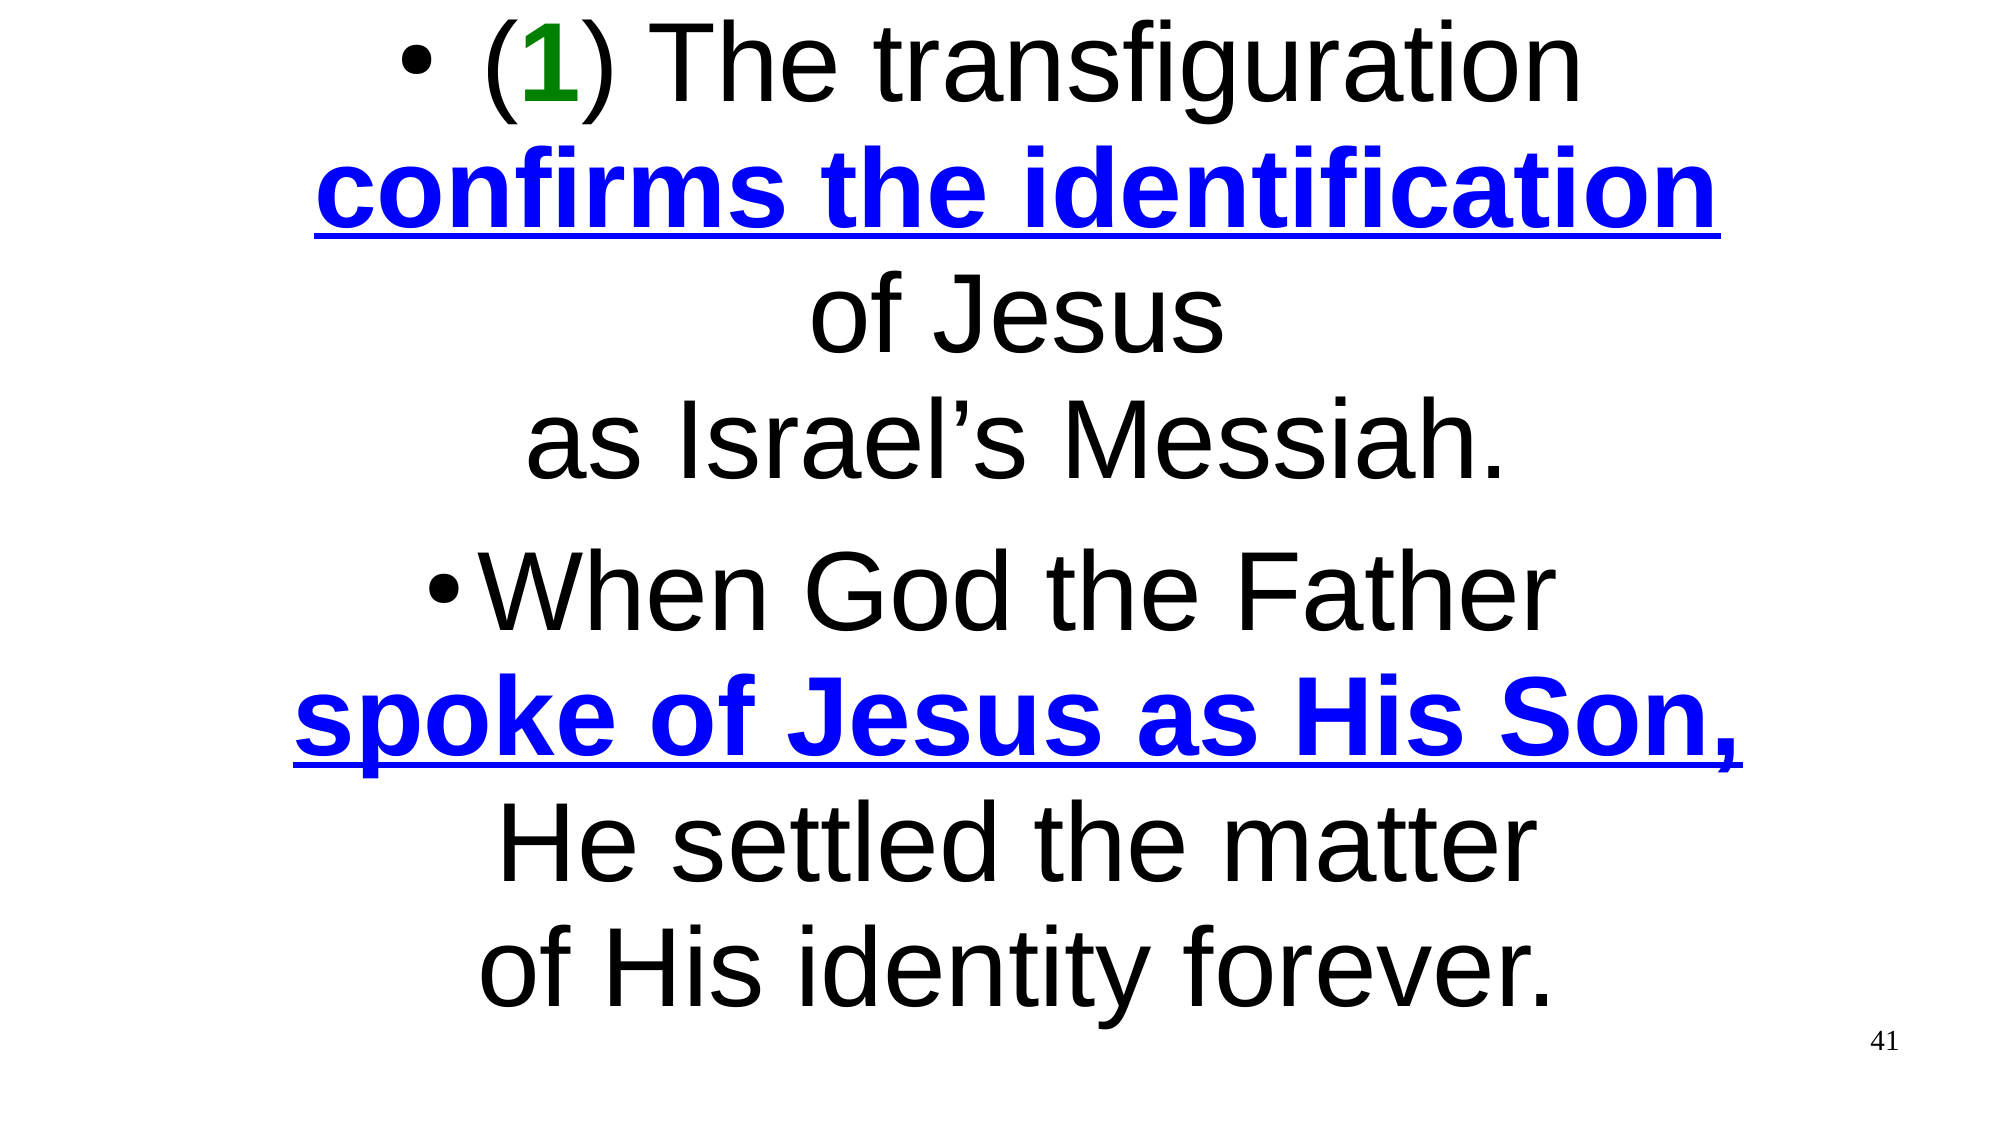

# (1) The transfiguration confirms the identification of Jesus as Israel’s Messiah.
When God the Father
spoke of Jesus as His Son,
He settled the matter
of His identity forever.
41